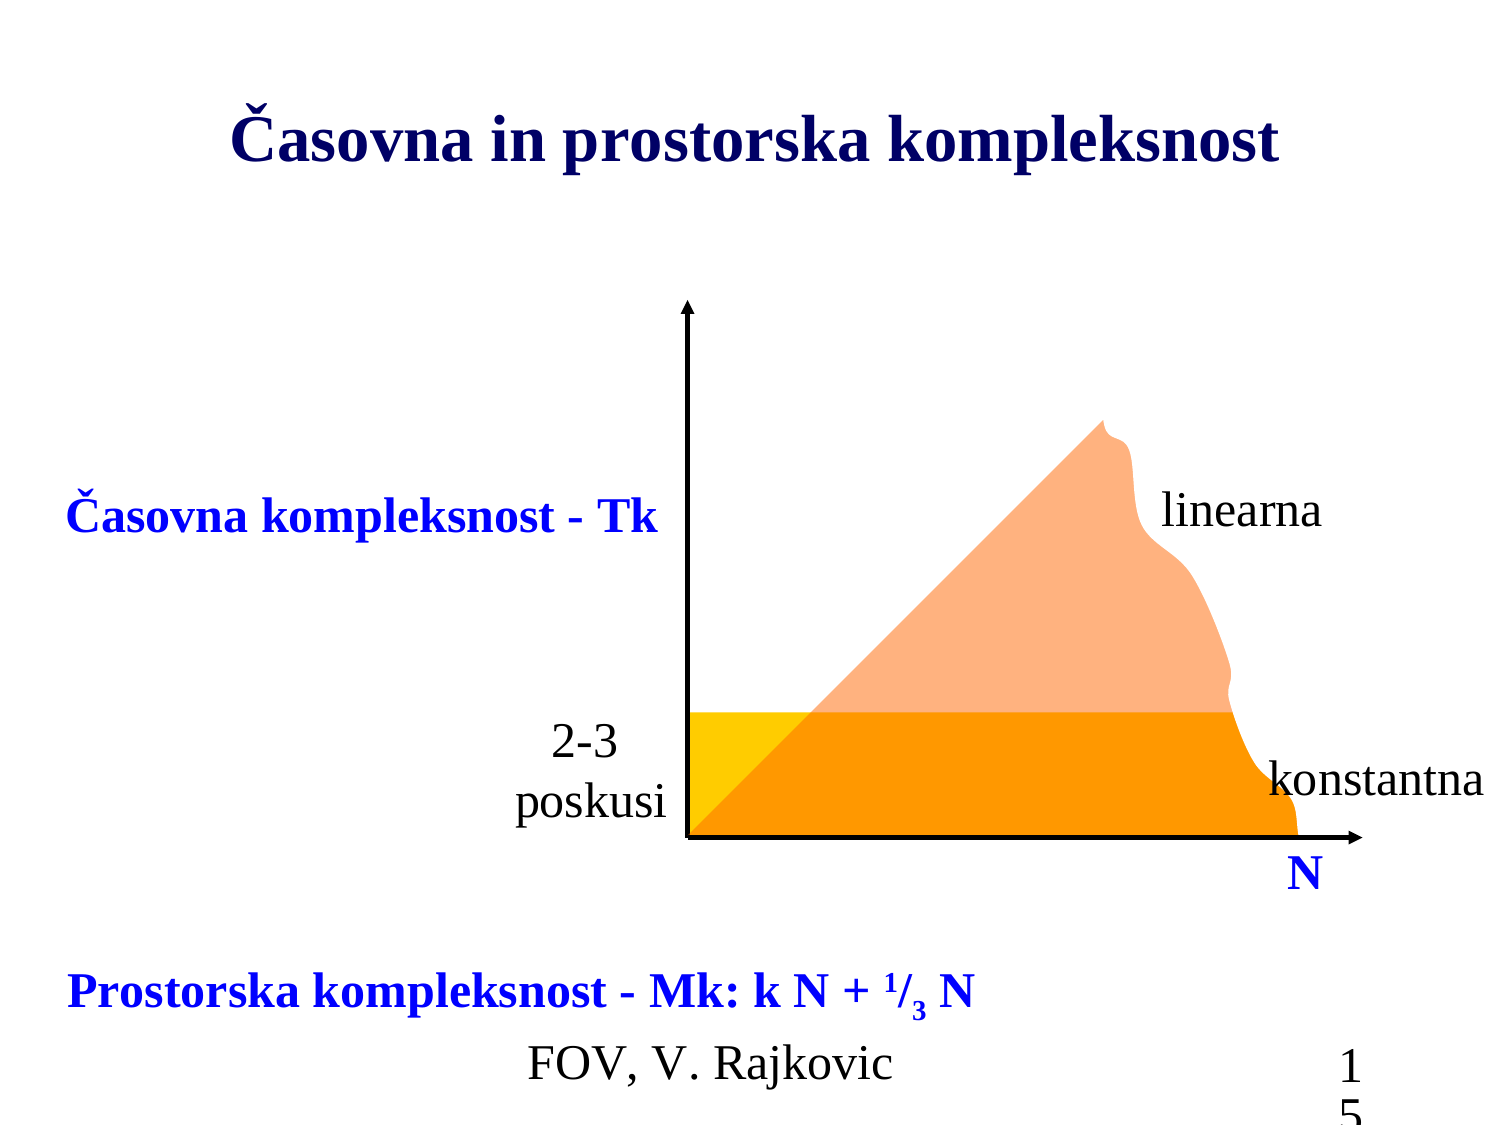

Časovna in prostorska kompleksnost
linearna
Časovna kompleksnost - Tk
2-3
poskusi
konstantna
N
Prostorska kompleksnost - Mk: k N + 1/3 N
FOV, V. Rajkovic
15